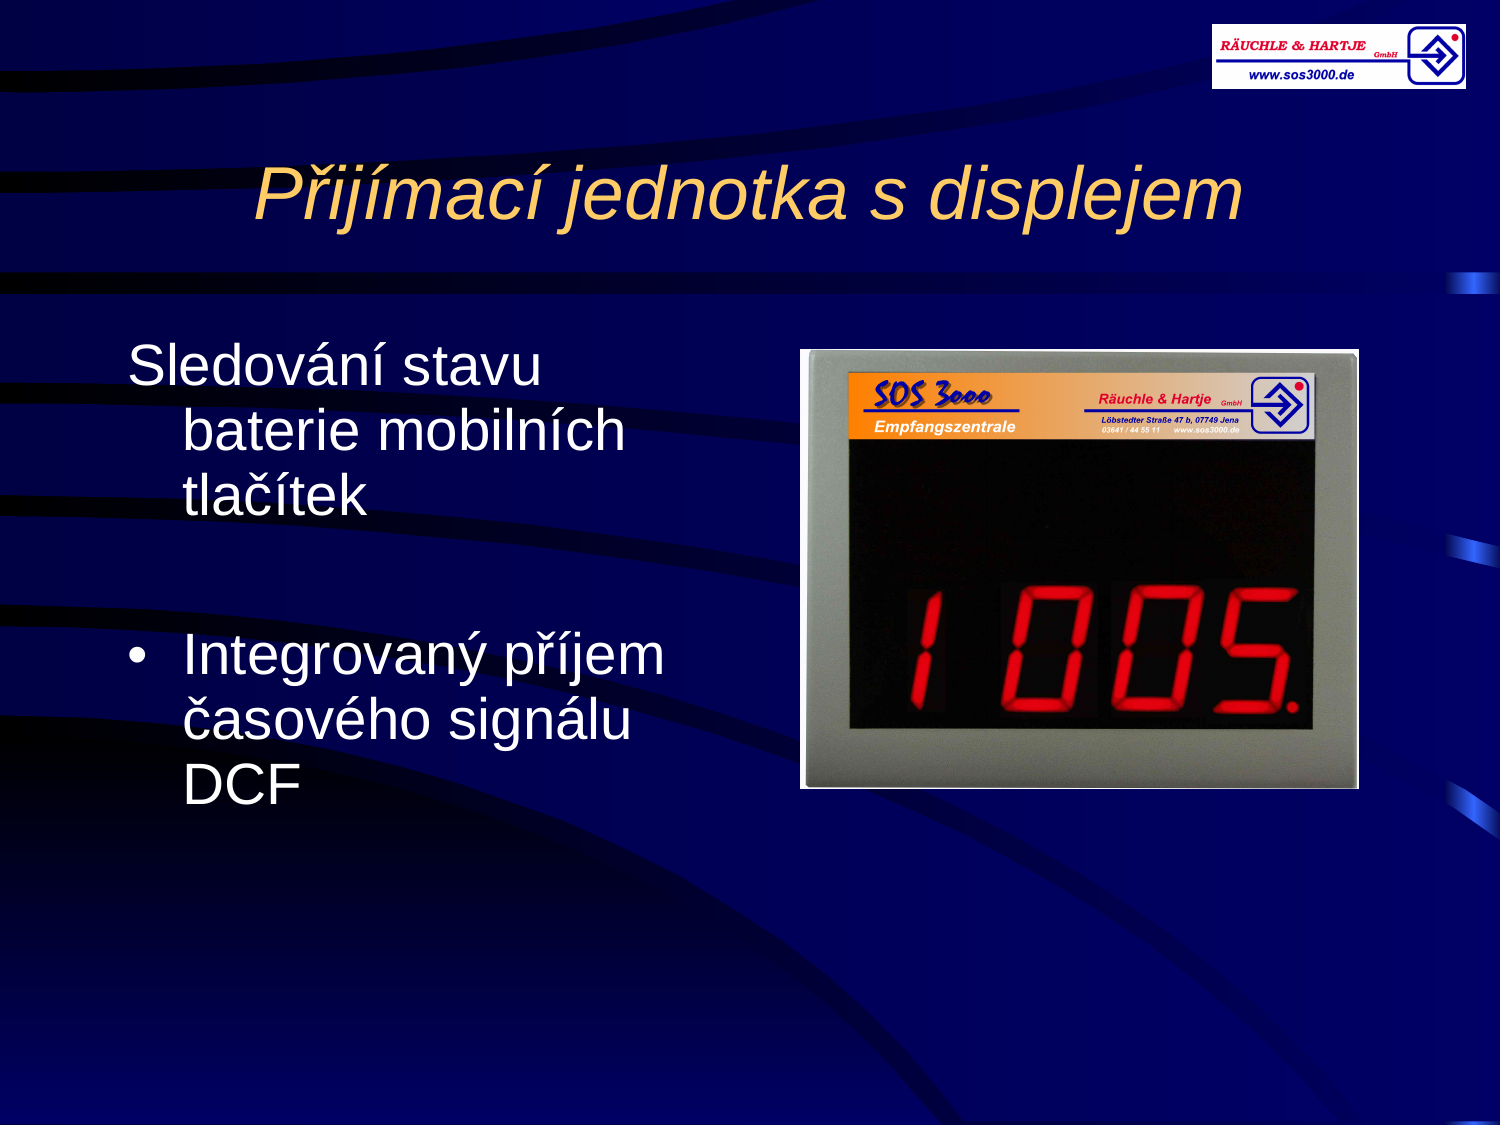

# Přijímací jednotka s displejem
Sledování stavu baterie mobilních tlačítek
Integrovaný příjem časového signálu DCF